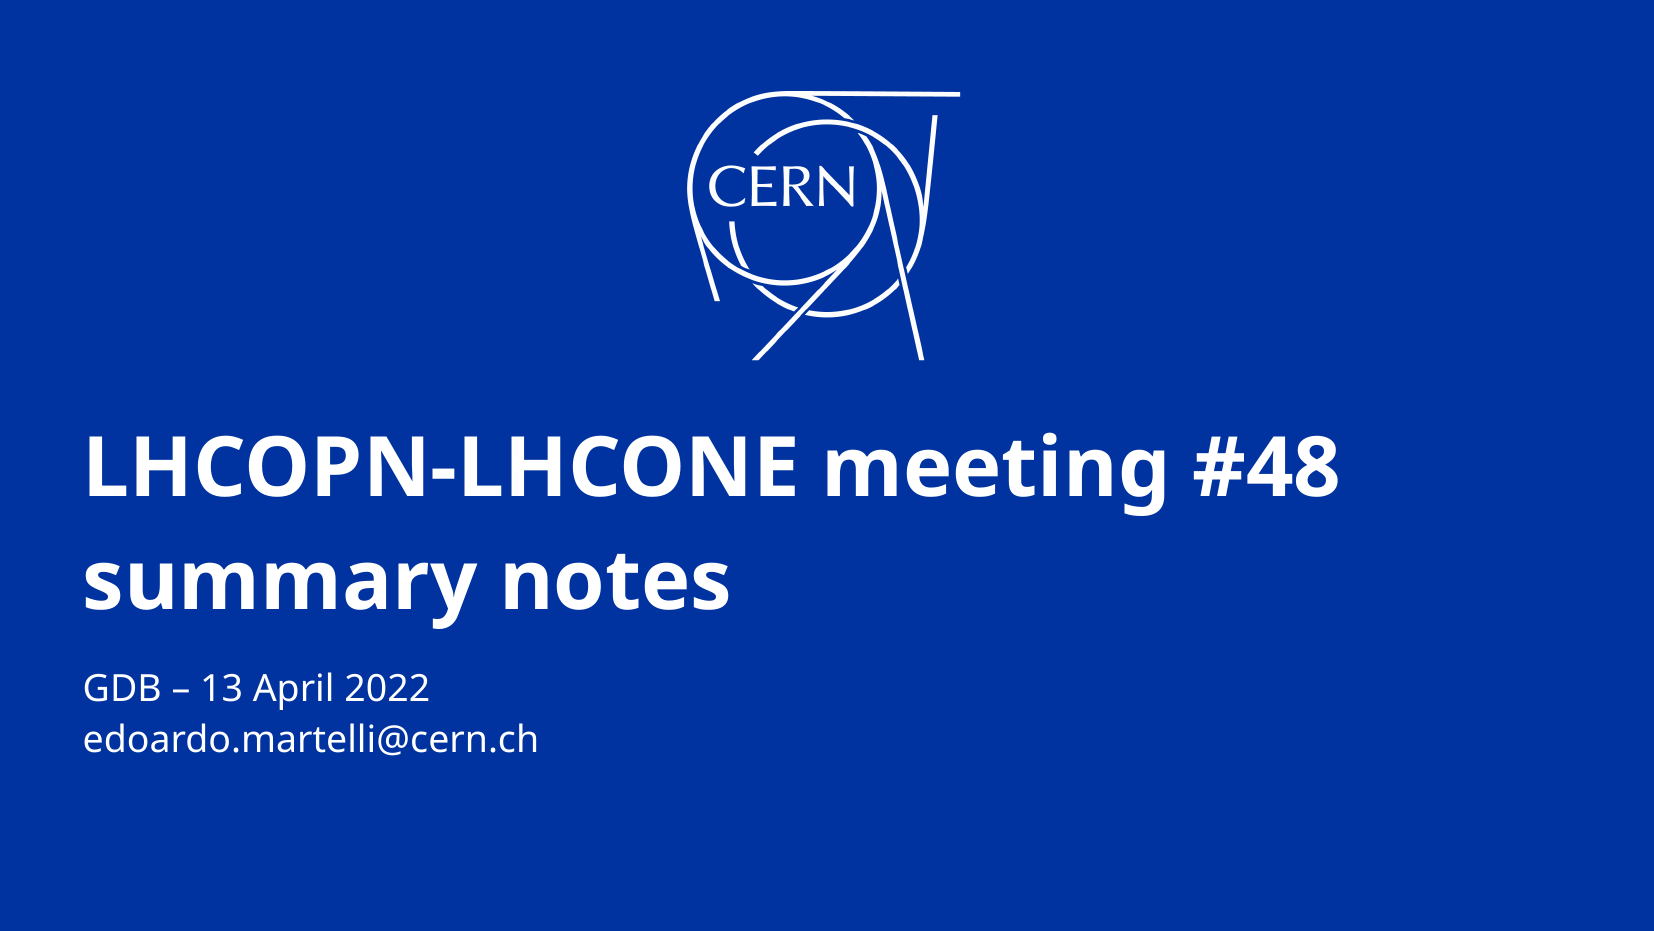

# LHCOPN-LHCONE meeting #48 summary notes
GDB – 13 April 2022
edoardo.martelli@cern.ch